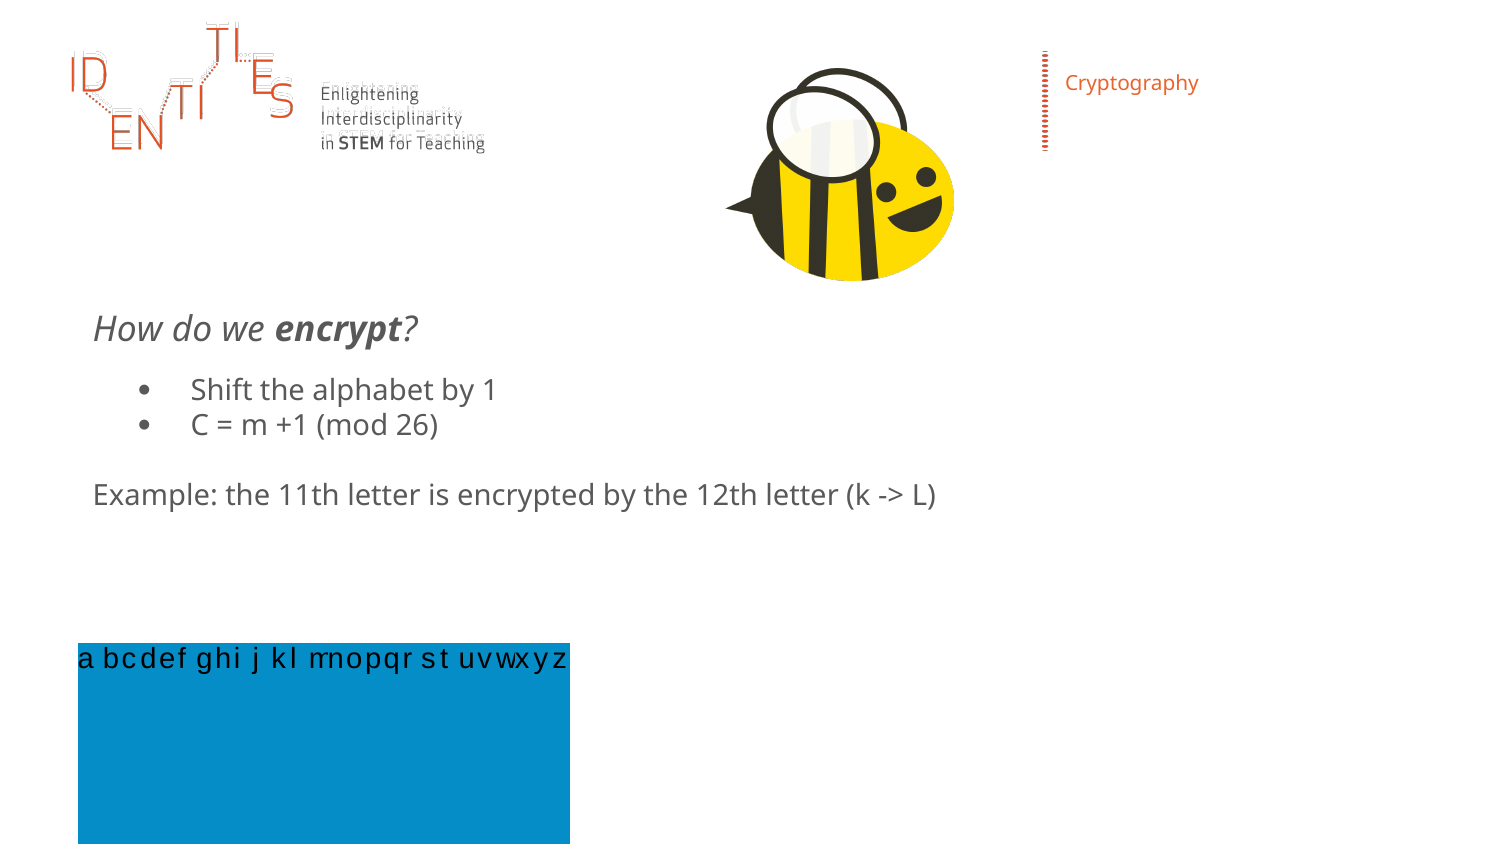

Cryptography
How do we encrypt?
Shift the alphabet by 1
C = m +1 (mod 26)
Example: the 11th letter is encrypted by the 12th letter (k -> L)
| a | b | c | d | e | f | g | h | i | j | k | l | m | n | o | p | q | r | s | t | u | v | w | x | y | z |
| --- | --- | --- | --- | --- | --- | --- | --- | --- | --- | --- | --- | --- | --- | --- | --- | --- | --- | --- | --- | --- | --- | --- | --- | --- | --- |
| B | C | D | E | F | G | H | I | J | K | L | M | N | O | P | Q | R | S | T | U | V | W | X | Y | Z | A |